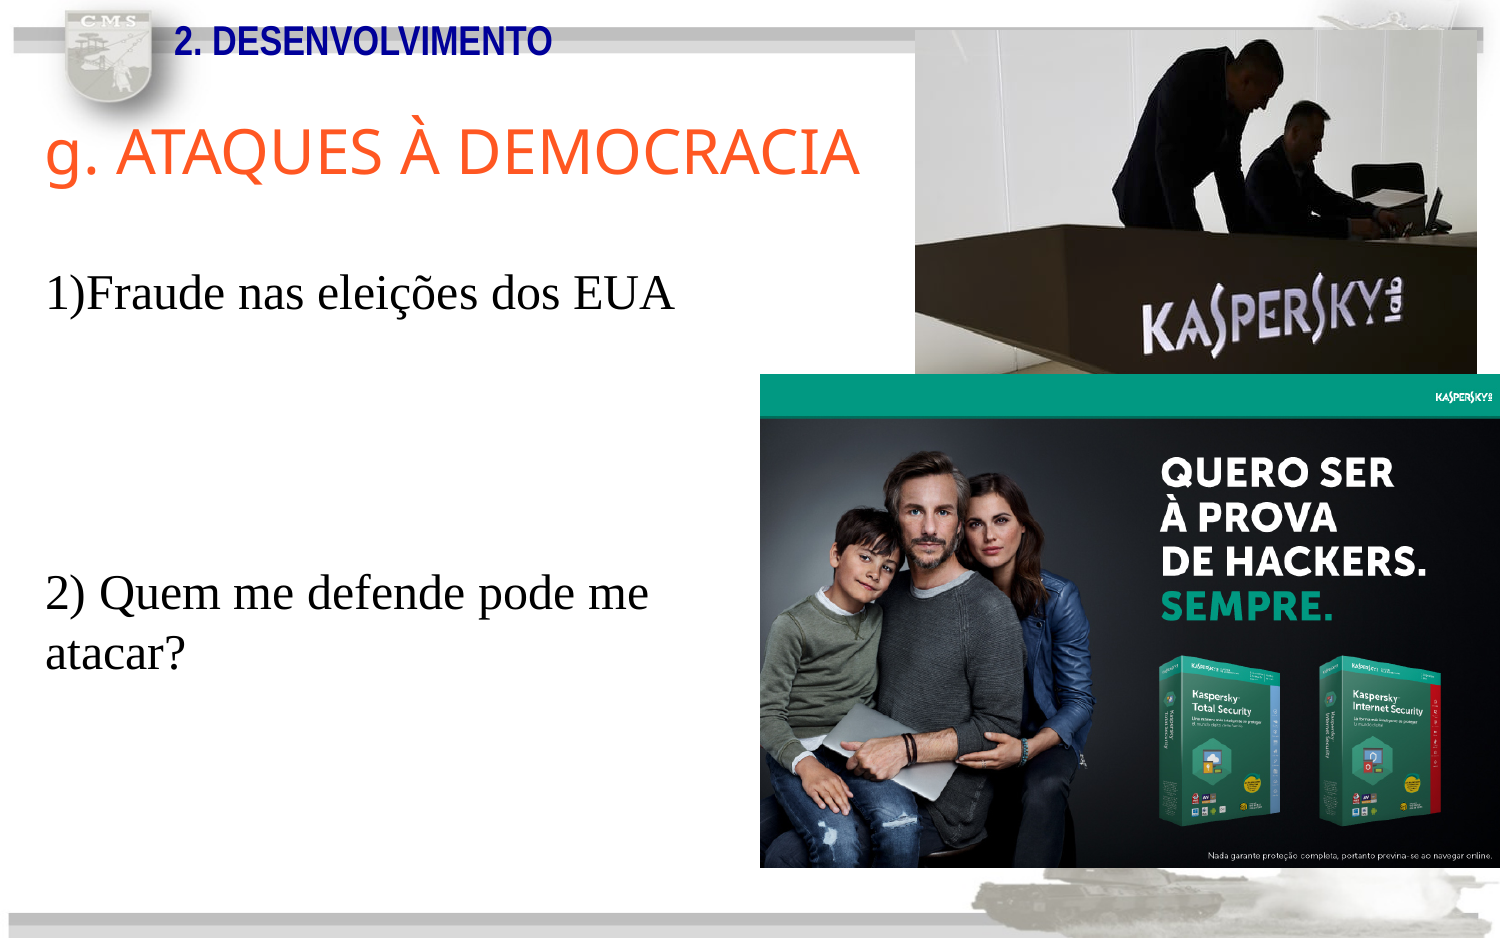

2. DESENVOLVIMENTO
g. ATAQUES À DEMOCRACIA
1)Fraude nas eleições dos EUA
2) Quem me defende pode me atacar?